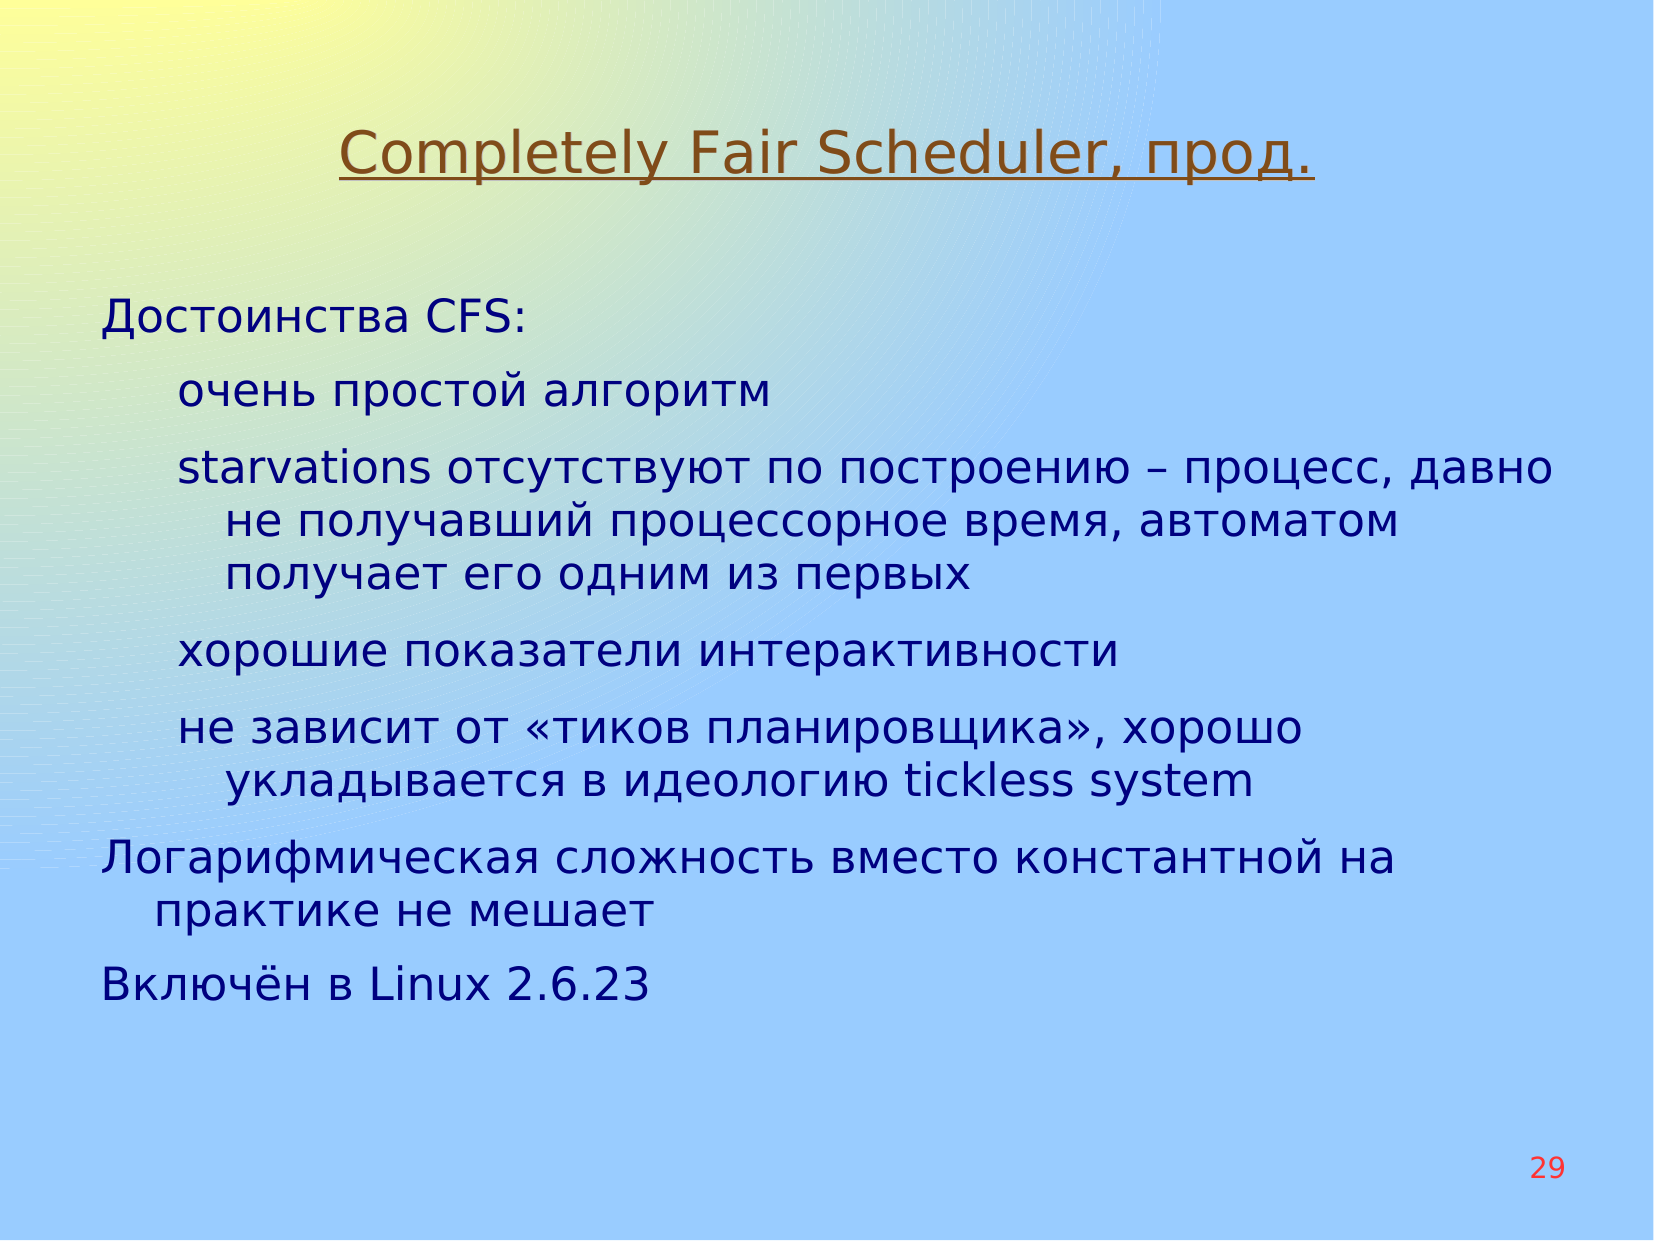

# Completely Fair Scheduler, прод.
Достоинства CFS:
очень простой алгоритм
starvations отсутствуют по построению – процесс, давно не получавший процессорное время, автоматом получает его одним из первых
хорошие показатели интерактивности
не зависит от «тиков планировщика», хорошо укладывается в идеологию tickless system
Логарифмическая сложность вместо константной на практике не мешает
Включён в Linux 2.6.23
29